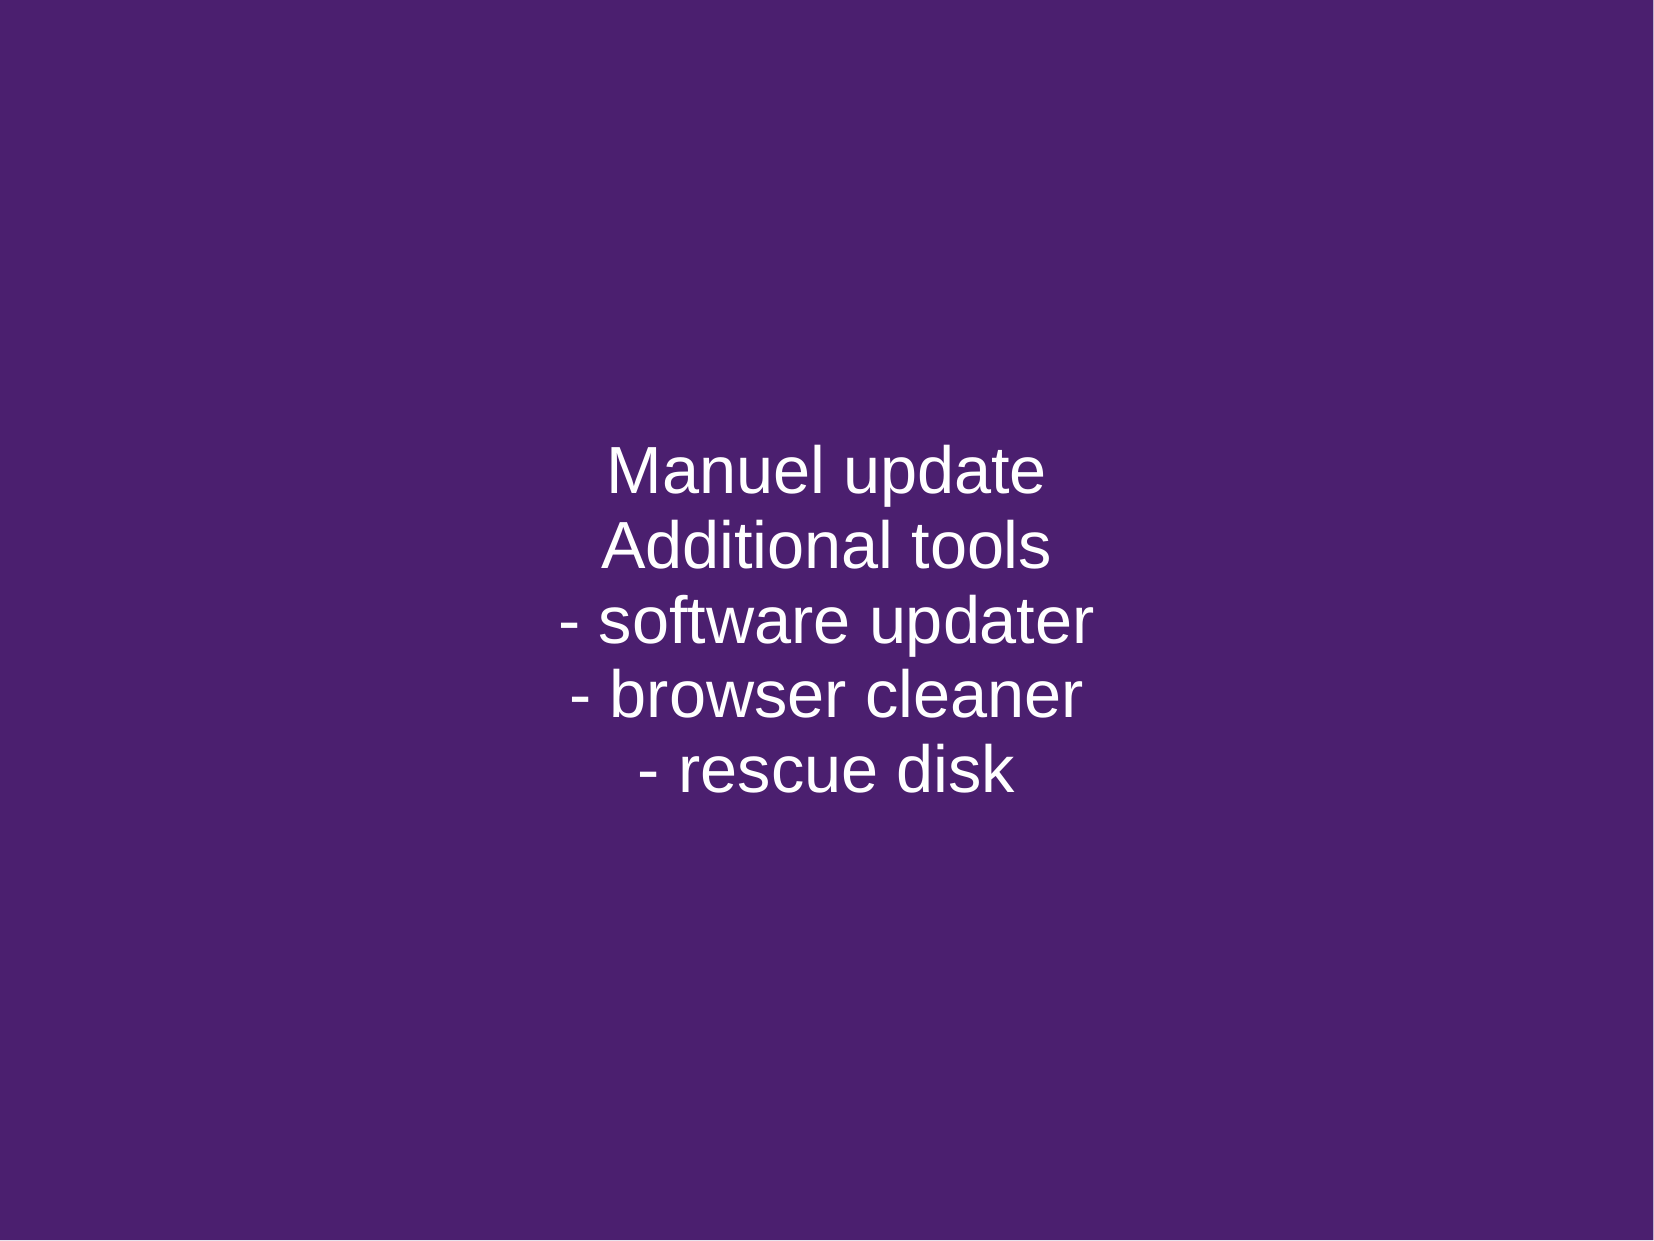

# Manuel update
Additional tools
- software updater
- browser cleaner
- rescue disk